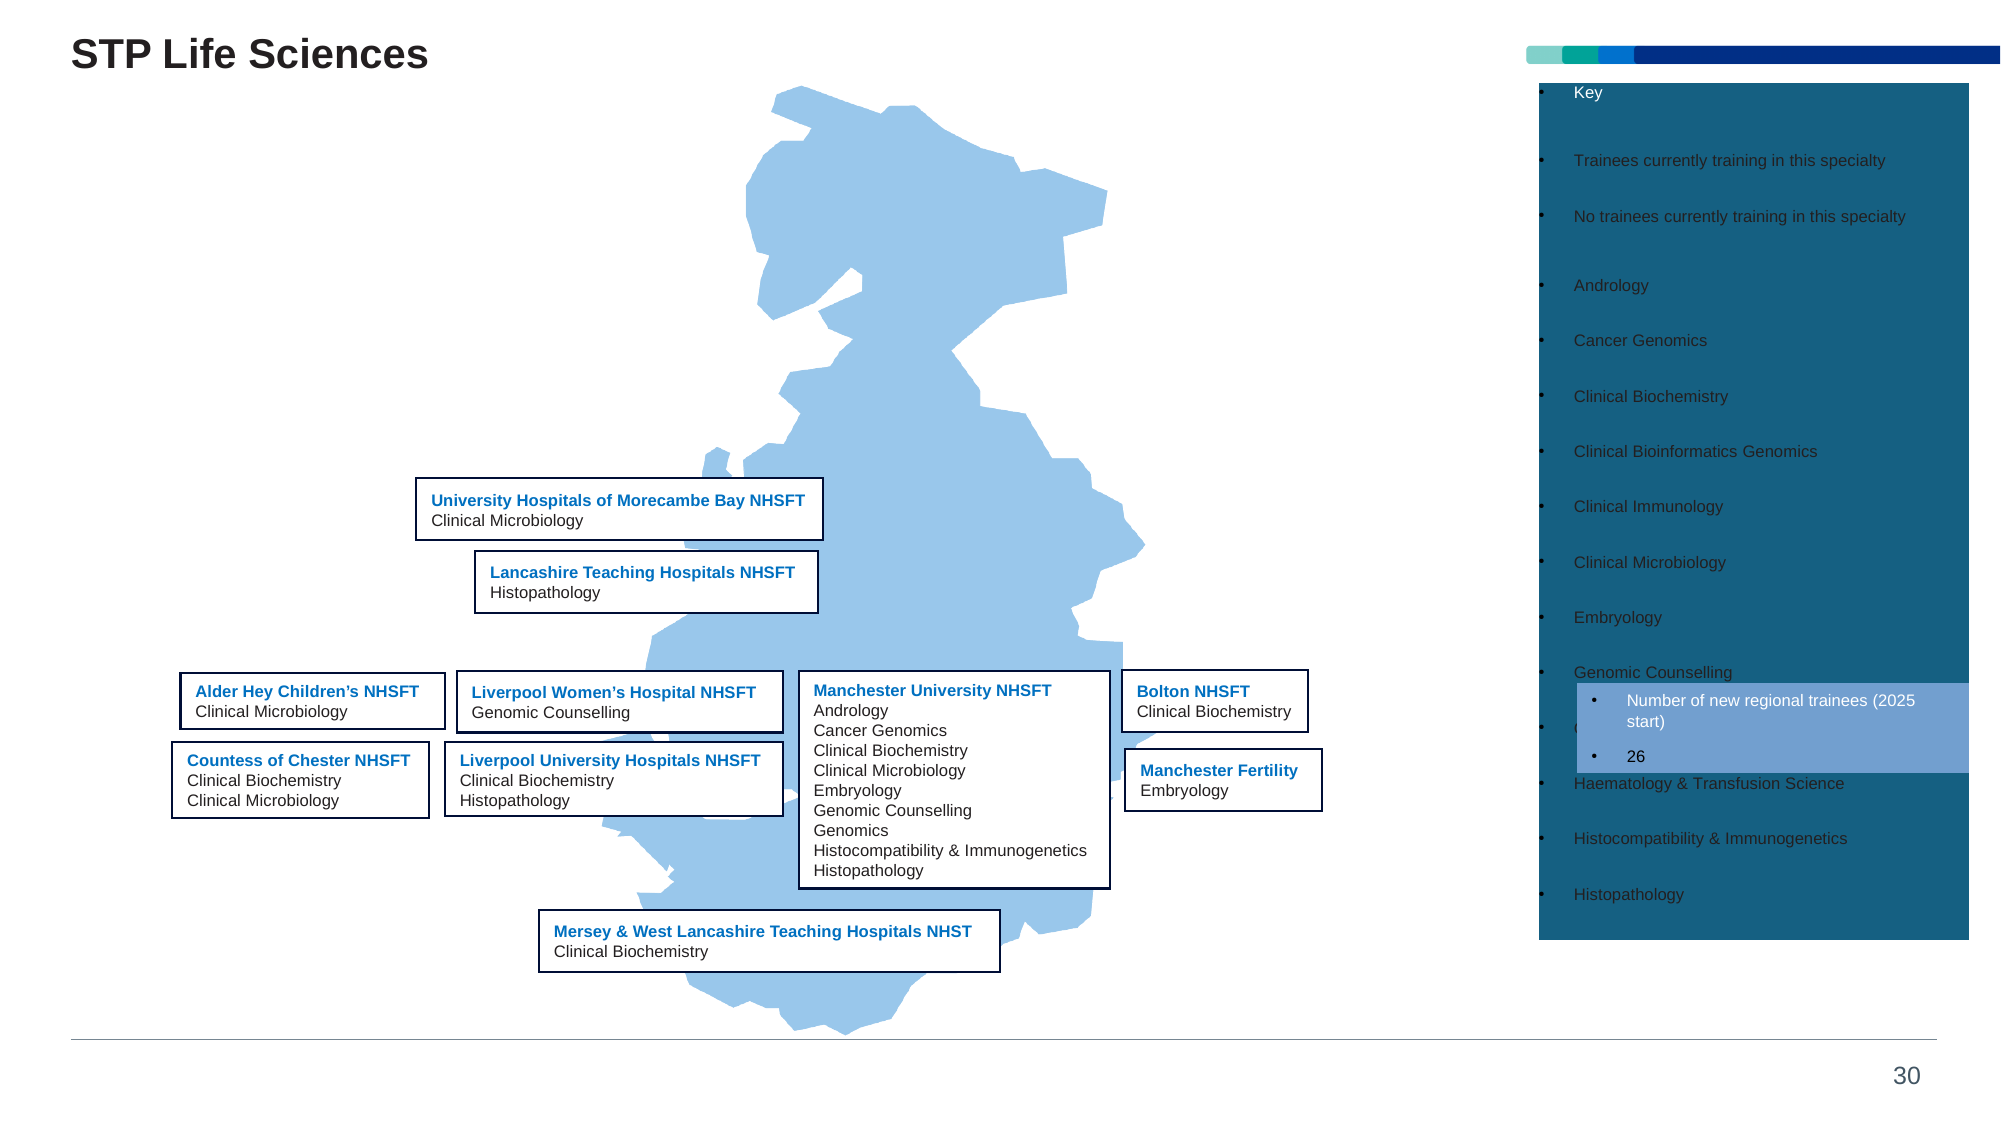

# STP Life Sciences
| Key | |
| --- | --- |
| Trainees currently training in this specialty | |
| No trainees currently training in this specialty | |
| Specialty | |
| --- | --- |
| Andrology | |
| Cancer Genomics | |
| Clinical Biochemistry | |
| Clinical Bioinformatics Genomics | |
| Clinical Immunology | |
| Clinical Microbiology | |
| Embryology | |
| Genomic Counselling | |
| Genomics | |
| Haematology & Transfusion Science | |
| Histocompatibility & Immunogenetics | |
| Histopathology | |
University Hospitals of Morecambe Bay NHSFT
Clinical Microbiology
Lancashire Teaching Hospitals NHSFT
Histopathology
Bolton NHSFT
Clinical Biochemistry
Liverpool Women’s Hospital NHSFT
Genomic Counselling
Manchester University NHSFT
Andrology
Cancer Genomics
Clinical Biochemistry
Clinical Microbiology
Embryology
Genomic Counselling
Genomics
Histocompatibility & Immunogenetics
Histopathology
Alder Hey Children’s NHSFT
Clinical Microbiology
| Number of new regional trainees (2025 start) |
| --- |
| 26 |
Countess of Chester NHSFT
Clinical Biochemistry
Clinical Microbiology
Liverpool University Hospitals NHSFT
Clinical Biochemistry
Histopathology
Manchester Fertility
Embryology
Mersey & West Lancashire Teaching Hospitals NHST
Clinical Biochemistry